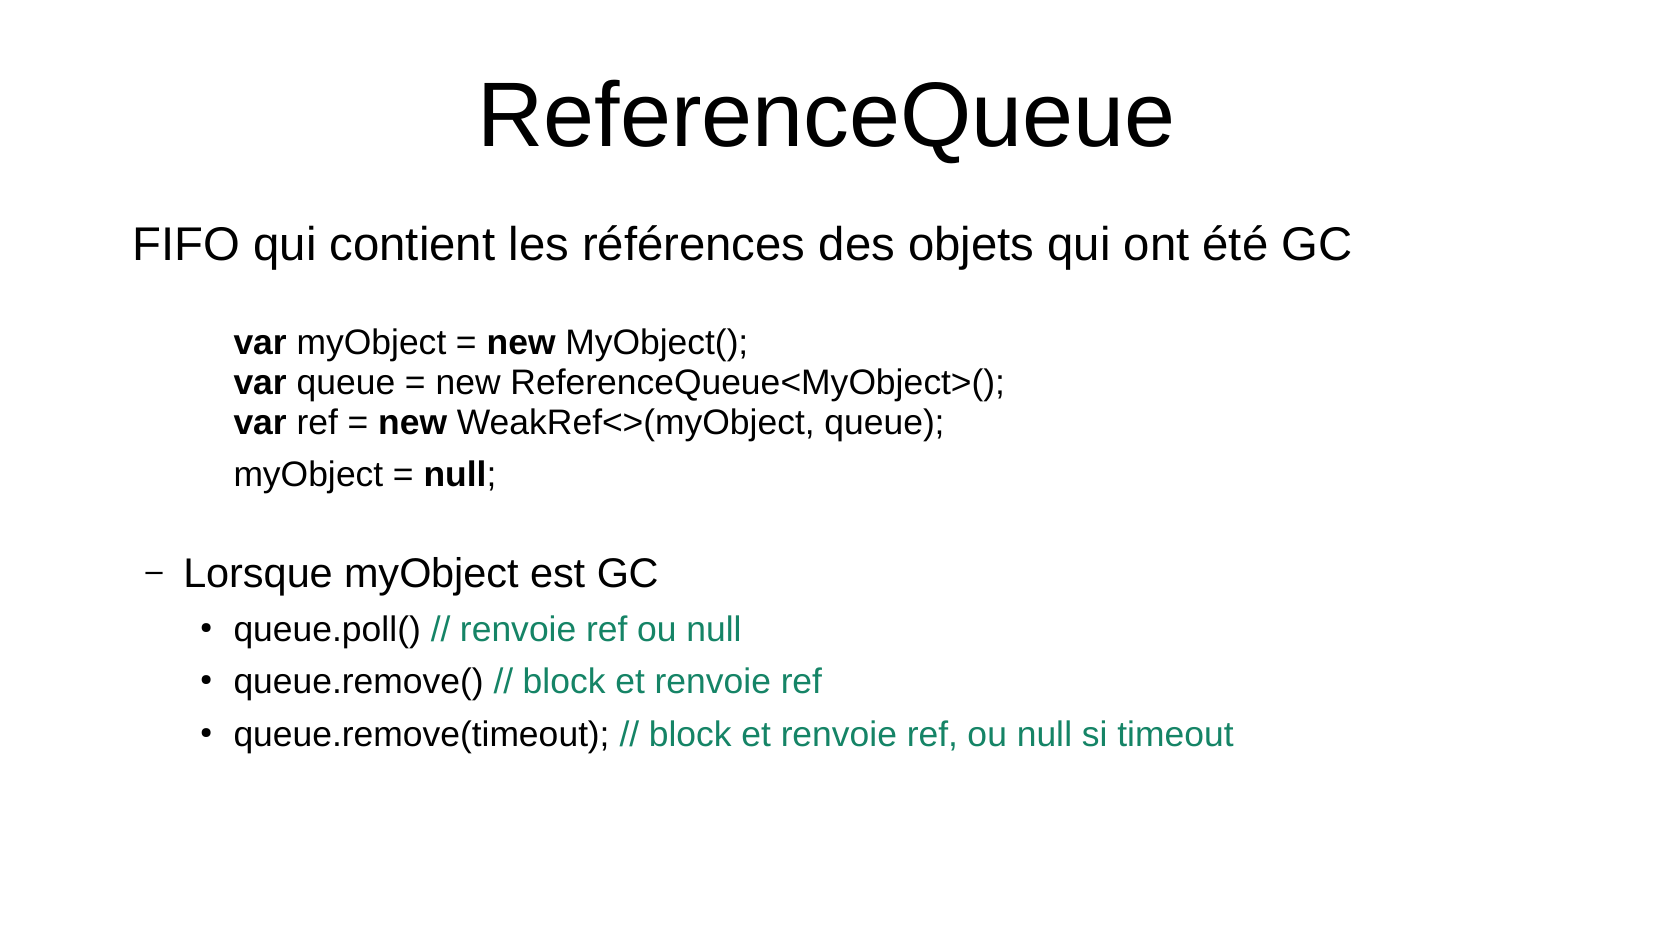

# ReferenceQueue
FIFO qui contient les références des objets qui ont été GC
var myObject = new MyObject();
var queue = new ReferenceQueue<MyObject>();
var ref = new WeakRef<>(myObject, queue);
myObject = null;
Lorsque myObject est GC
queue.poll() // renvoie ref ou null
queue.remove() // block et renvoie ref
queue.remove(timeout); // block et renvoie ref, ou null si timeout